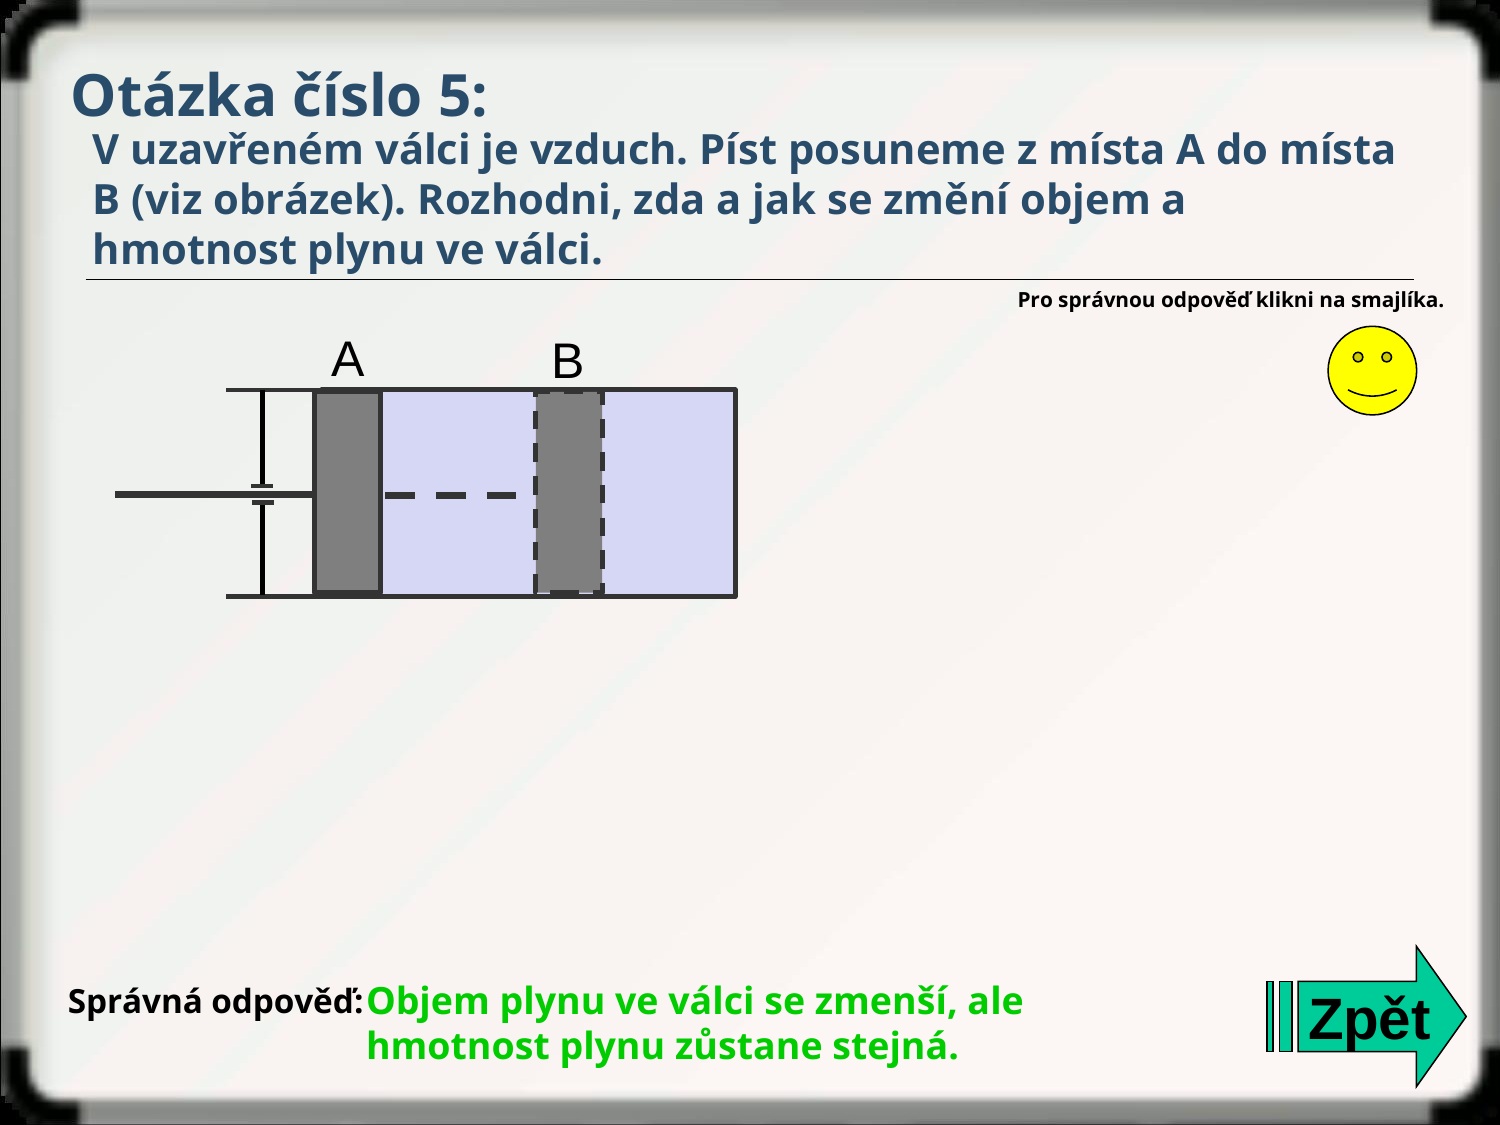

Otázka číslo 5:
V uzavřeném válci je vzduch. Píst posuneme z místa A do místa B (viz obrázek). Rozhodni, zda a jak se změní objem a hmotnost plynu ve válci.
Pro správnou odpověď klikni na smajlíka.
A
B
Zpět
Správná odpověď:
Objem plynu ve válci se zmenší, ale hmotnost plynu zůstane stejná.